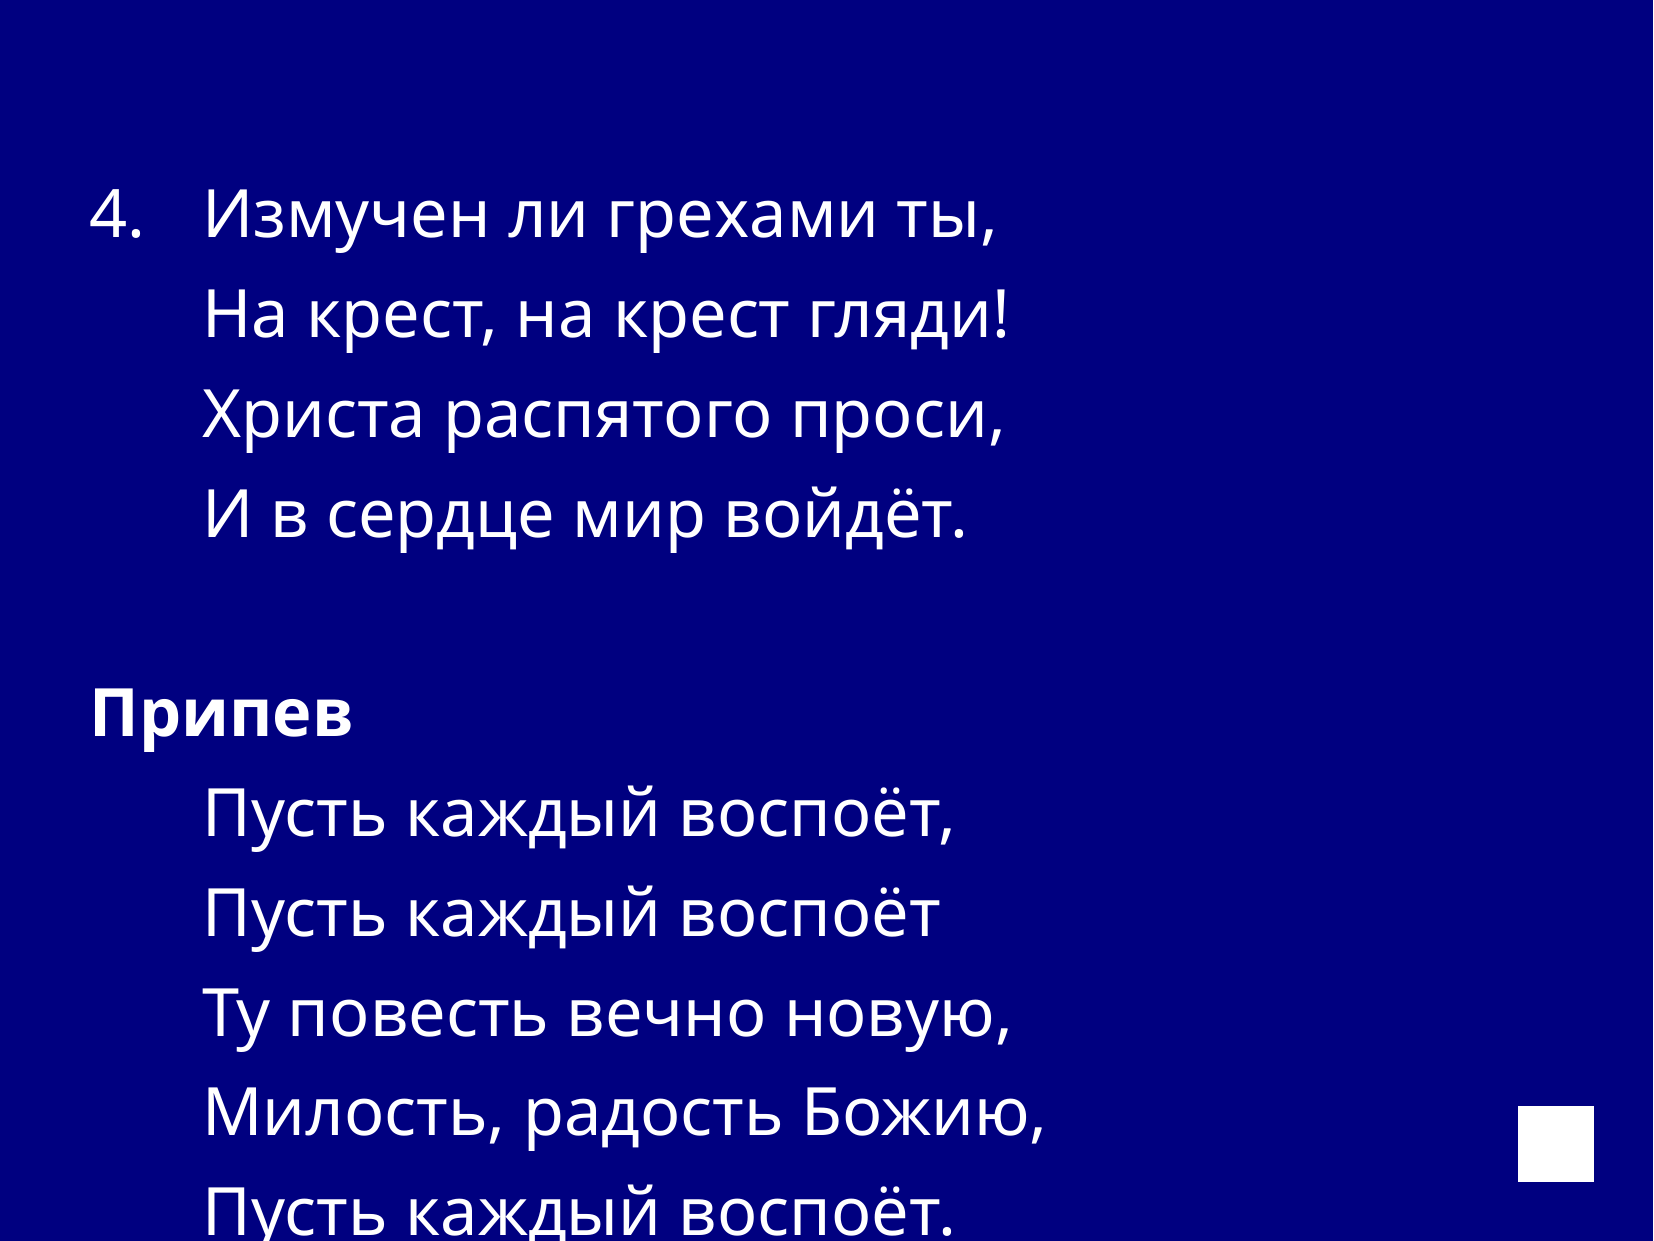

4.	Измучен ли грехами ты,
	На крест, на крест гляди!
	Христа распятого проси,
	И в сердце мир войдёт.
Припев
	Пусть каждый воспоёт,
	Пусть каждый воспоёт
	Ту повесть вечно новую,
	Милость, радость Божию,
	Пусть каждый воспоёт.